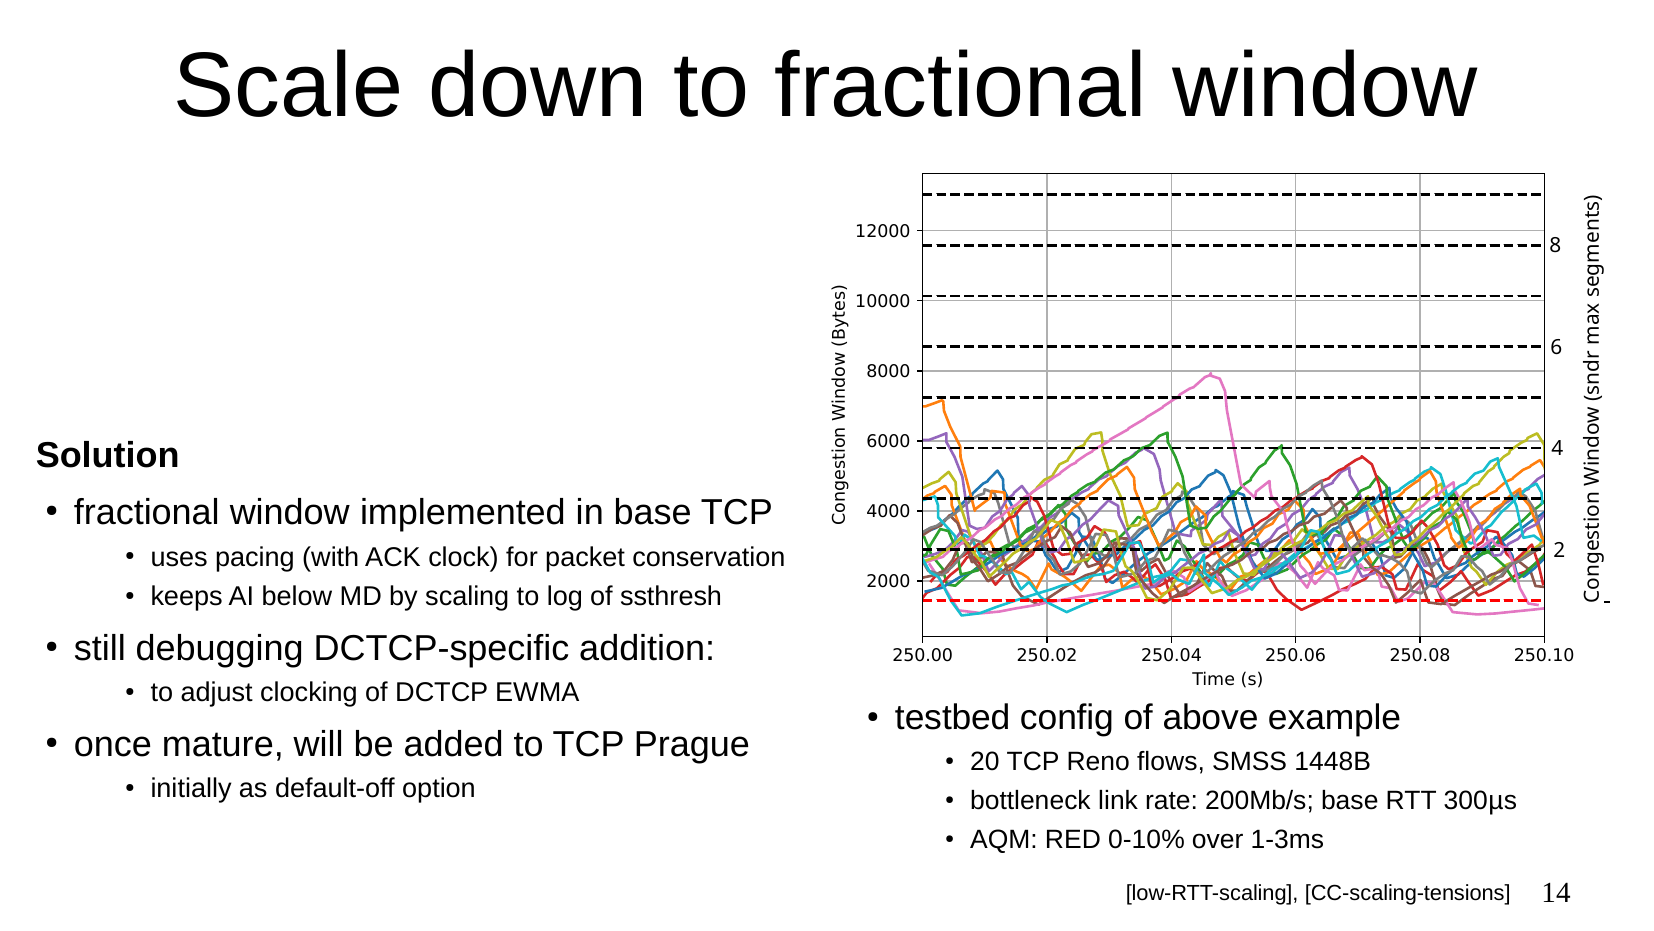

# Scale down to fractional window
Solution
fractional window implemented in base TCP
uses pacing (with ACK clock) for packet conservation
keeps AI below MD by scaling to log of ssthresh
still debugging DCTCP-specific addition:
to adjust clocking of DCTCP EWMA
once mature, will be added to TCP Prague
initially as default-off option
testbed config of above example
20 TCP Reno flows, SMSS 1448B
bottleneck link rate: 200Mb/s; base RTT 300µs
AQM: RED 0-10% over 1-3ms
[low-RTT-scaling], [CC-scaling-tensions]
14